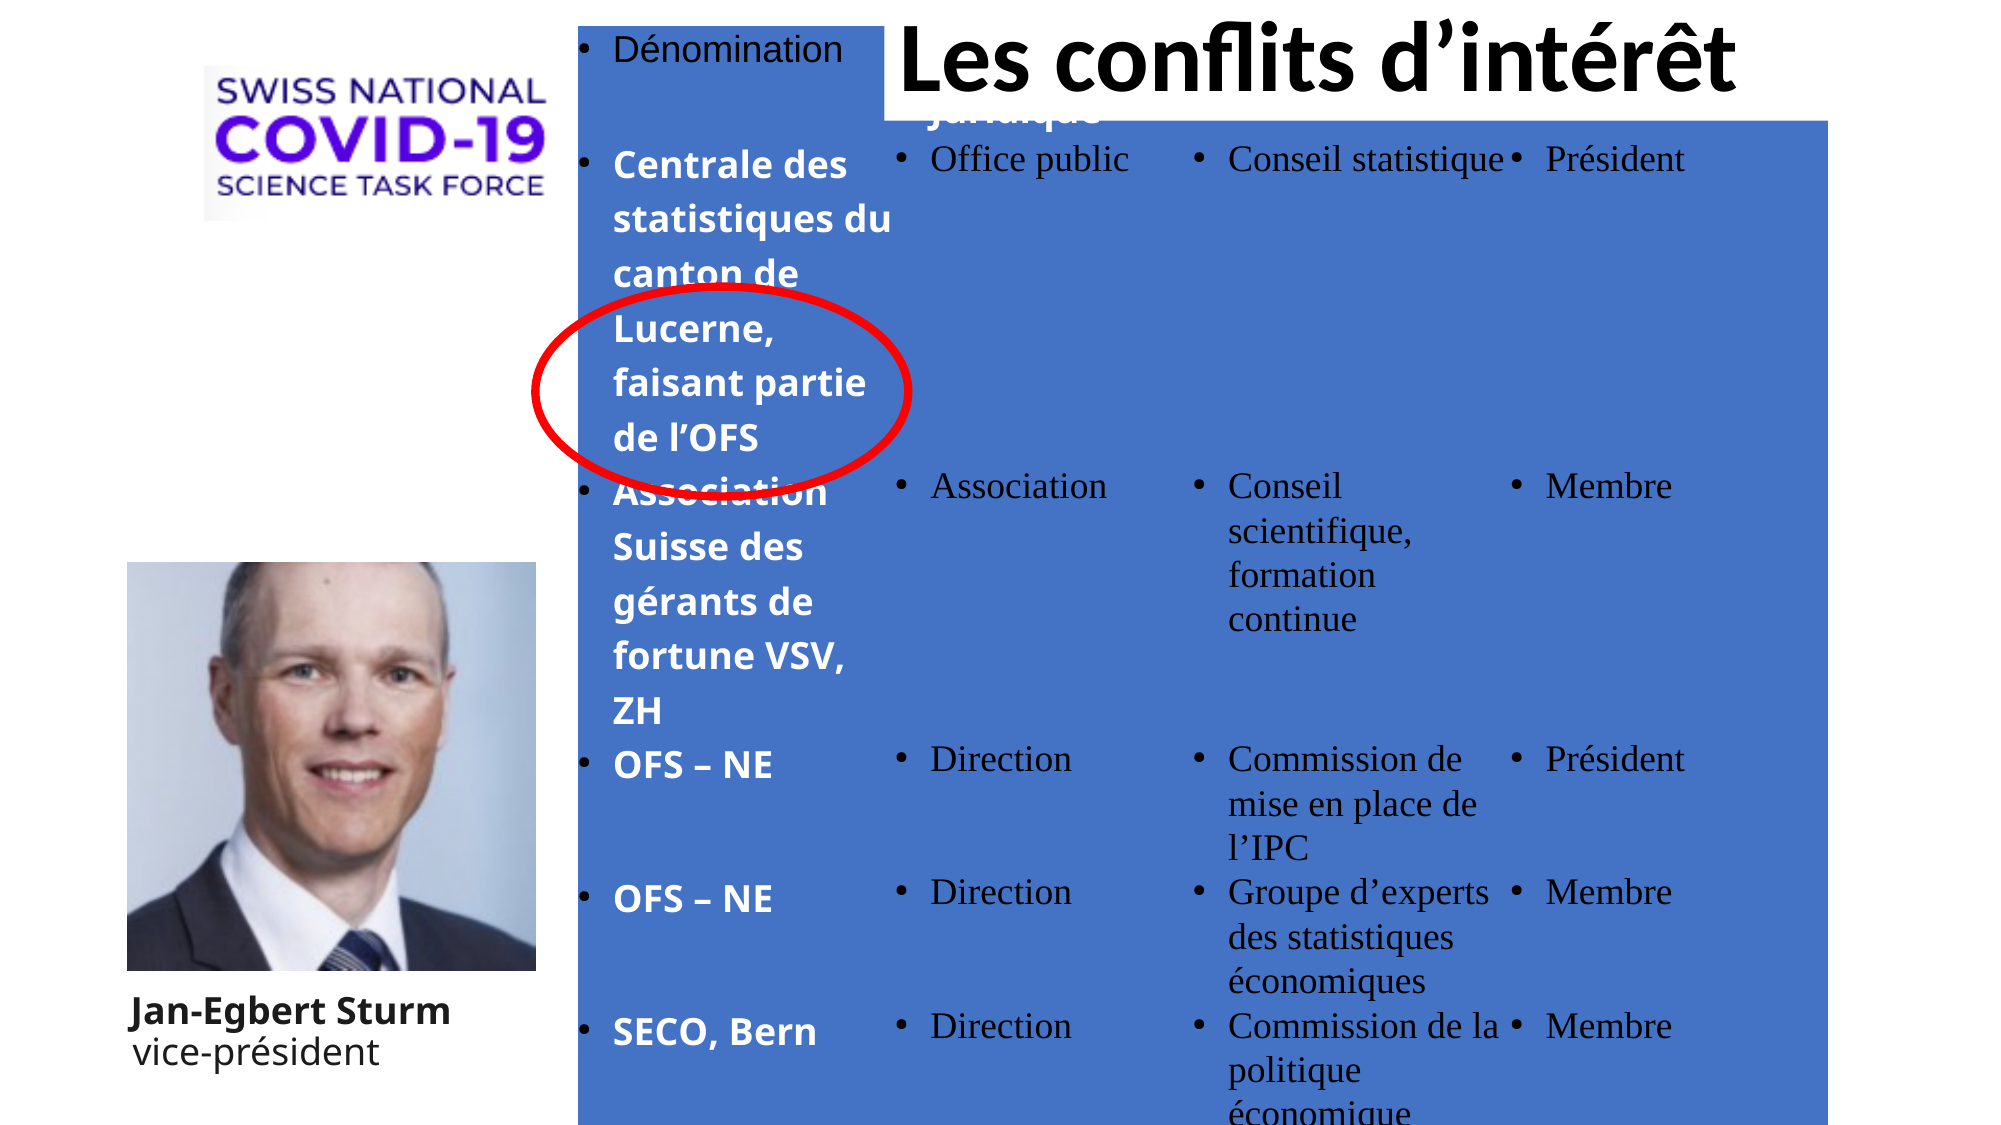

Les conflits d’intérêt
| Dénomination | Forme Juridique | Organe | Fonction |
| --- | --- | --- | --- |
| Centrale des statistiques du canton de Lucerne, faisant partie de l’OFS | Office public | Conseil statistique | Président |
| Association Suisse des gérants de fortune VSV, ZH | Association | Conseil scientifique, formation continue | Membre |
| OFS – NE | Direction | Commission de mise en place de l’IPC | Président |
| OFS – NE | Direction | Groupe d’experts des statistiques économiques | Membre |
| SECO, Bern | Direction | Commission de la politique économique | Membre |
| Institut de recherches économiques, Munich | Association déclarée, en droit allemand) | Comité consultatif | Membre |
Jan-Egbert Sturm
vice-président